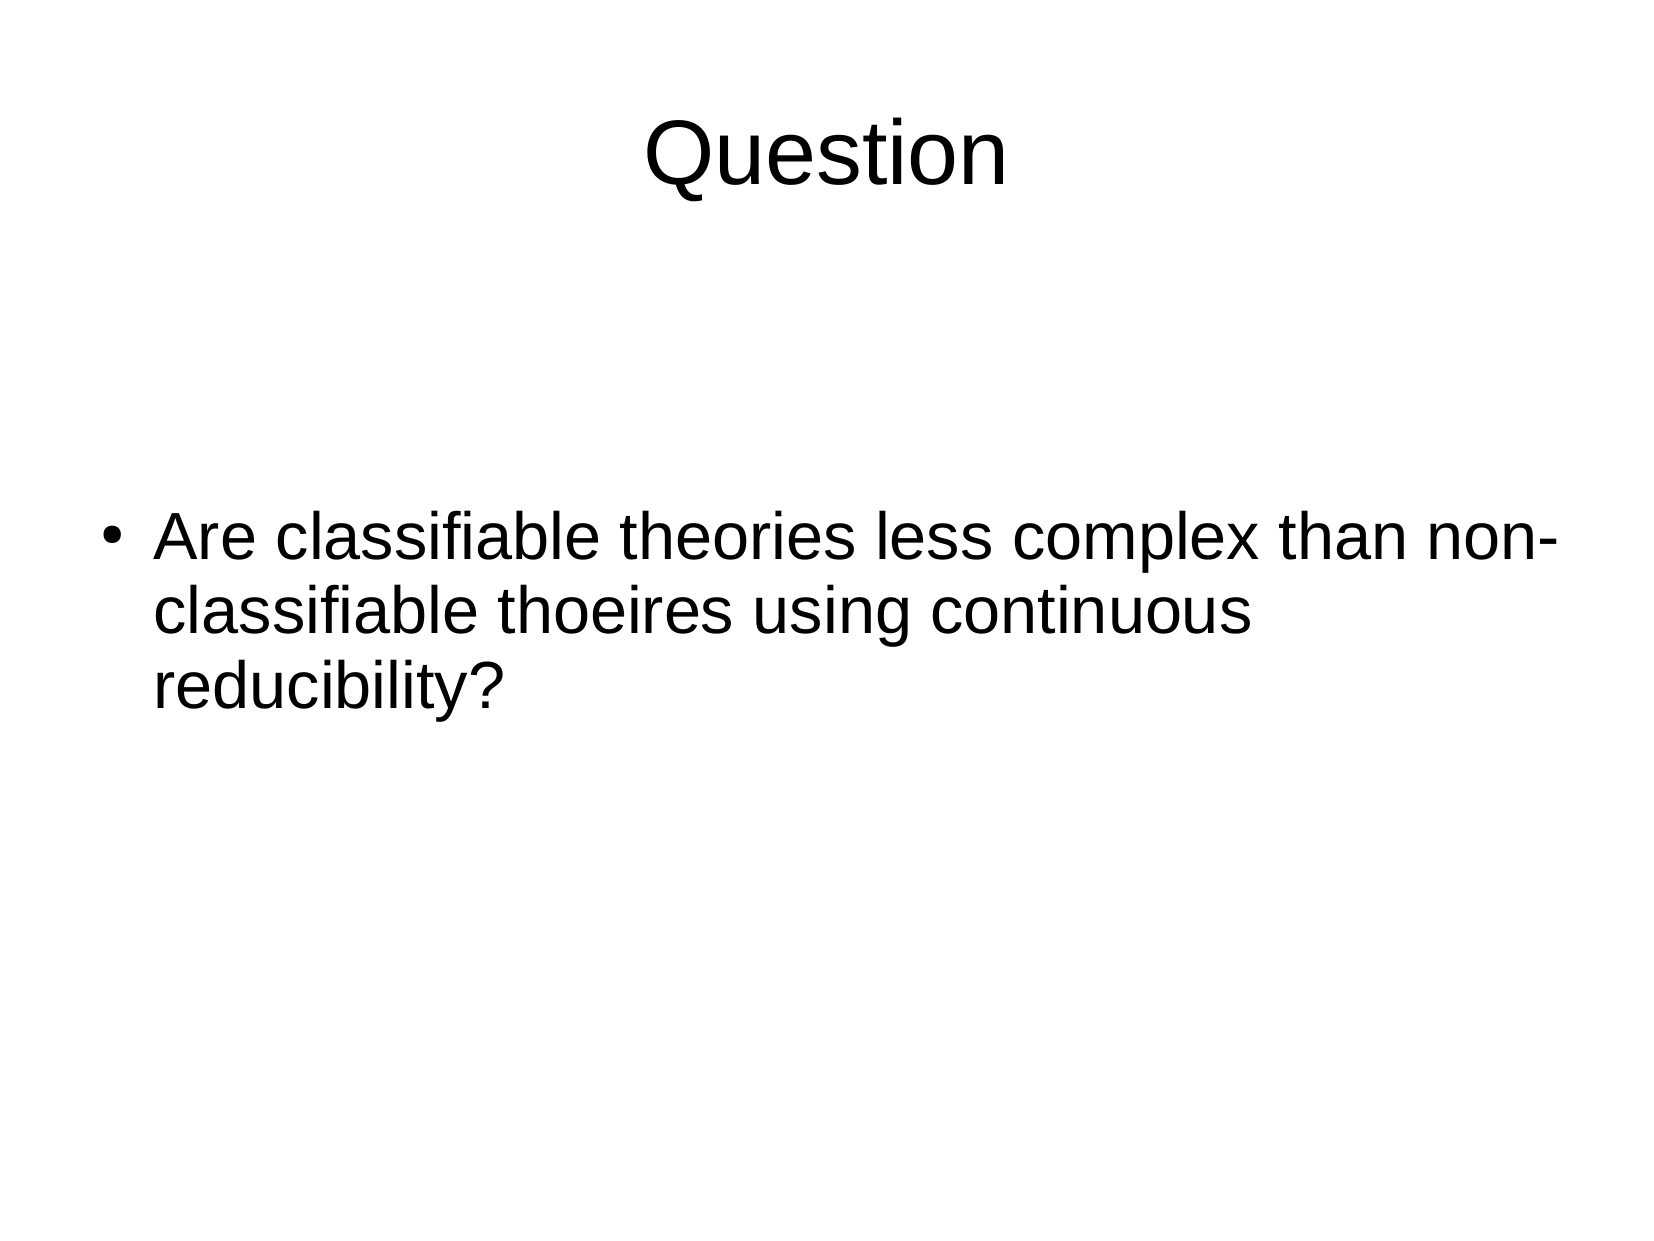

# Question
Are classifiable theories less complex than non-classifiable thoeires using continuous reducibility?